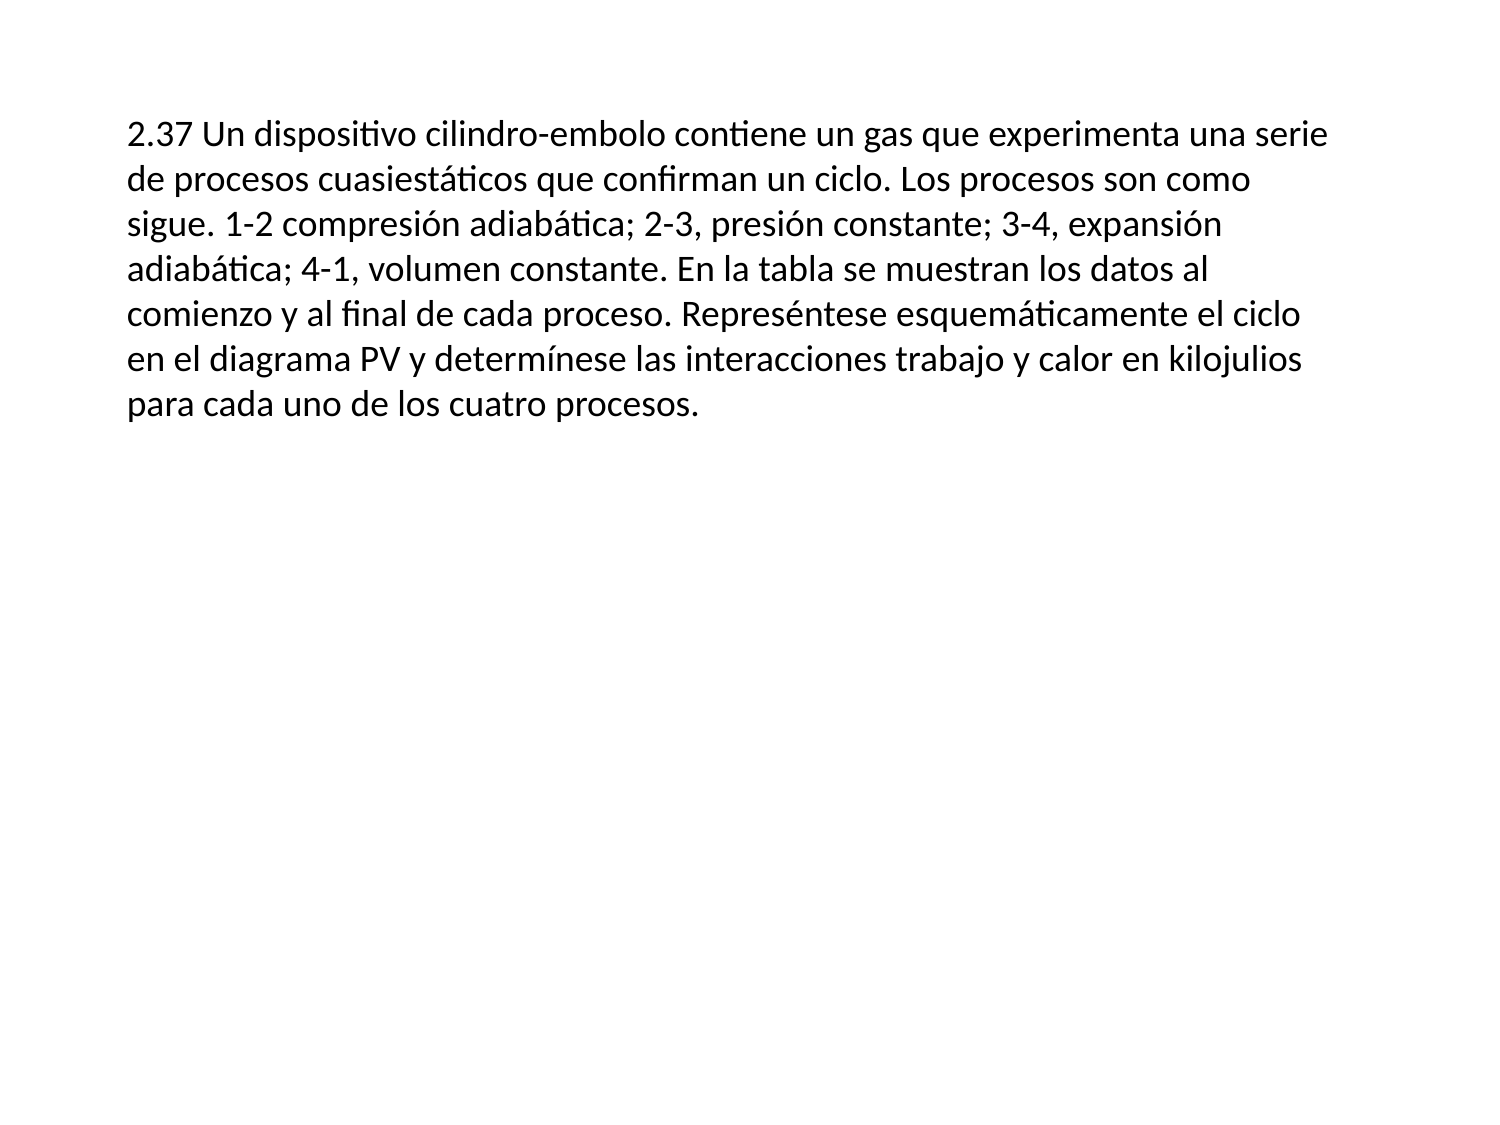

2.37 Un dispositivo cilindro-embolo contiene un gas que experimenta una serie de procesos cuasiestáticos que confirman un ciclo. Los procesos son como sigue. 1-2 compresión adiabática; 2-3, presión constante; 3-4, expansión adiabática; 4-1, volumen constante. En la tabla se muestran los datos al comienzo y al final de cada proceso. Represéntese esquemáticamente el ciclo en el diagrama PV y determínese las interacciones trabajo y calor en kilojulios para cada uno de los cuatro procesos.